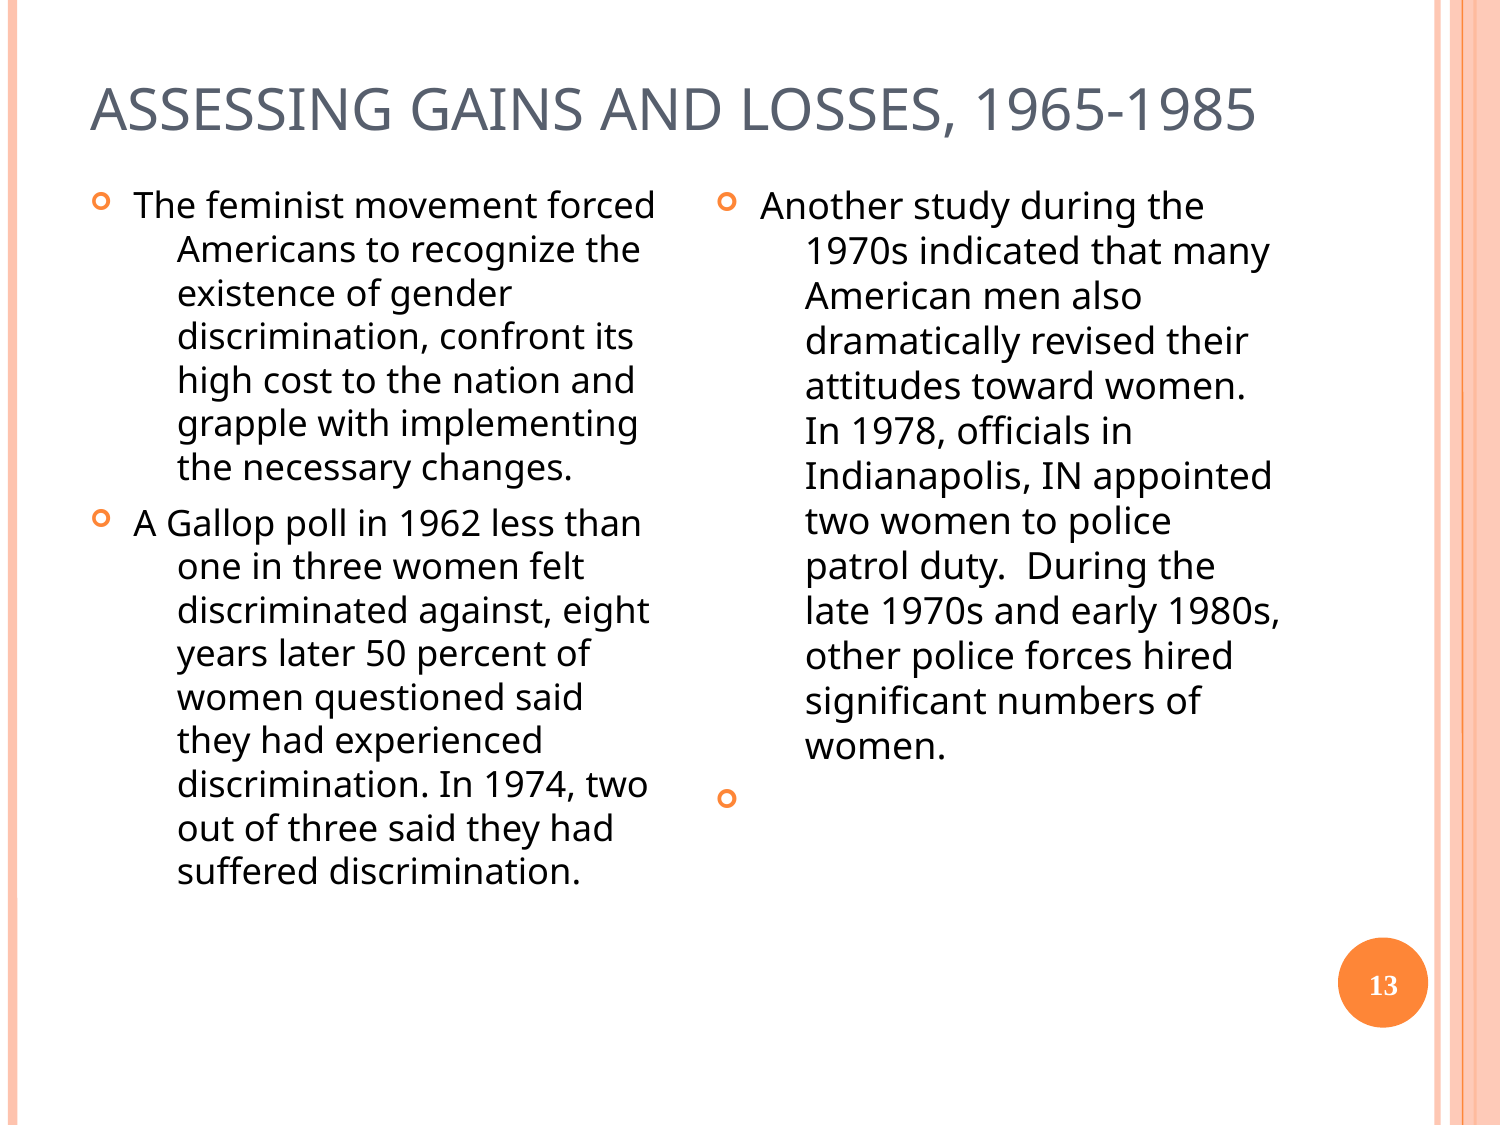

# Assessing Gains and Losses, 1965-1985
The feminist movement forced Americans to recognize the existence of gender discrimination, confront its high cost to the nation and grapple with implementing the necessary changes.
A Gallop poll in 1962 less than one in three women felt discriminated against, eight years later 50 percent of women questioned said they had experienced discrimination. In 1974, two out of three said they had suffered discrimination.
Another study during the 1970s indicated that many American men also dramatically revised their attitudes toward women. In 1978, officials in Indianapolis, IN appointed two women to police patrol duty. During the late 1970s and early 1980s, other police forces hired significant numbers of women.